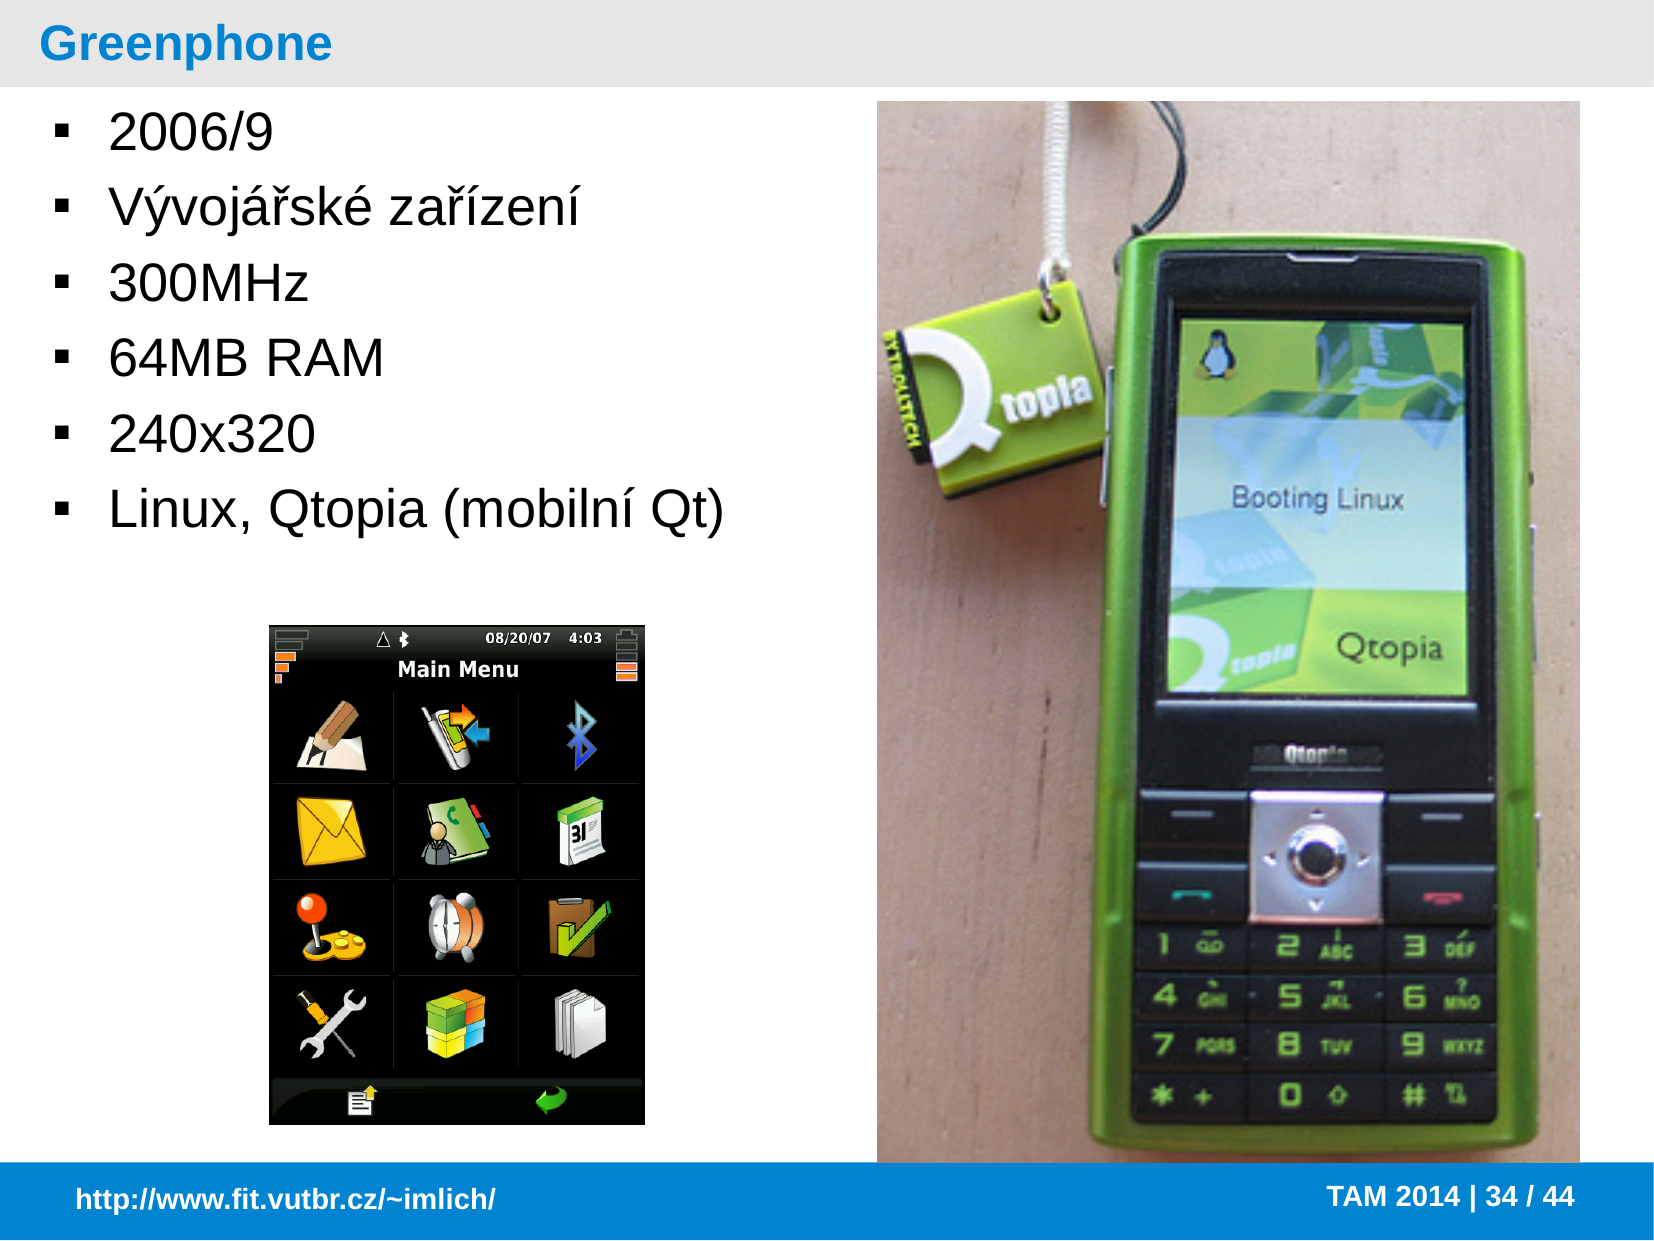

# Greenphone
2006/9
Vývojářské zařízení
300MHz
64MB RAM
240x320
Linux, Qtopia (mobilní Qt)